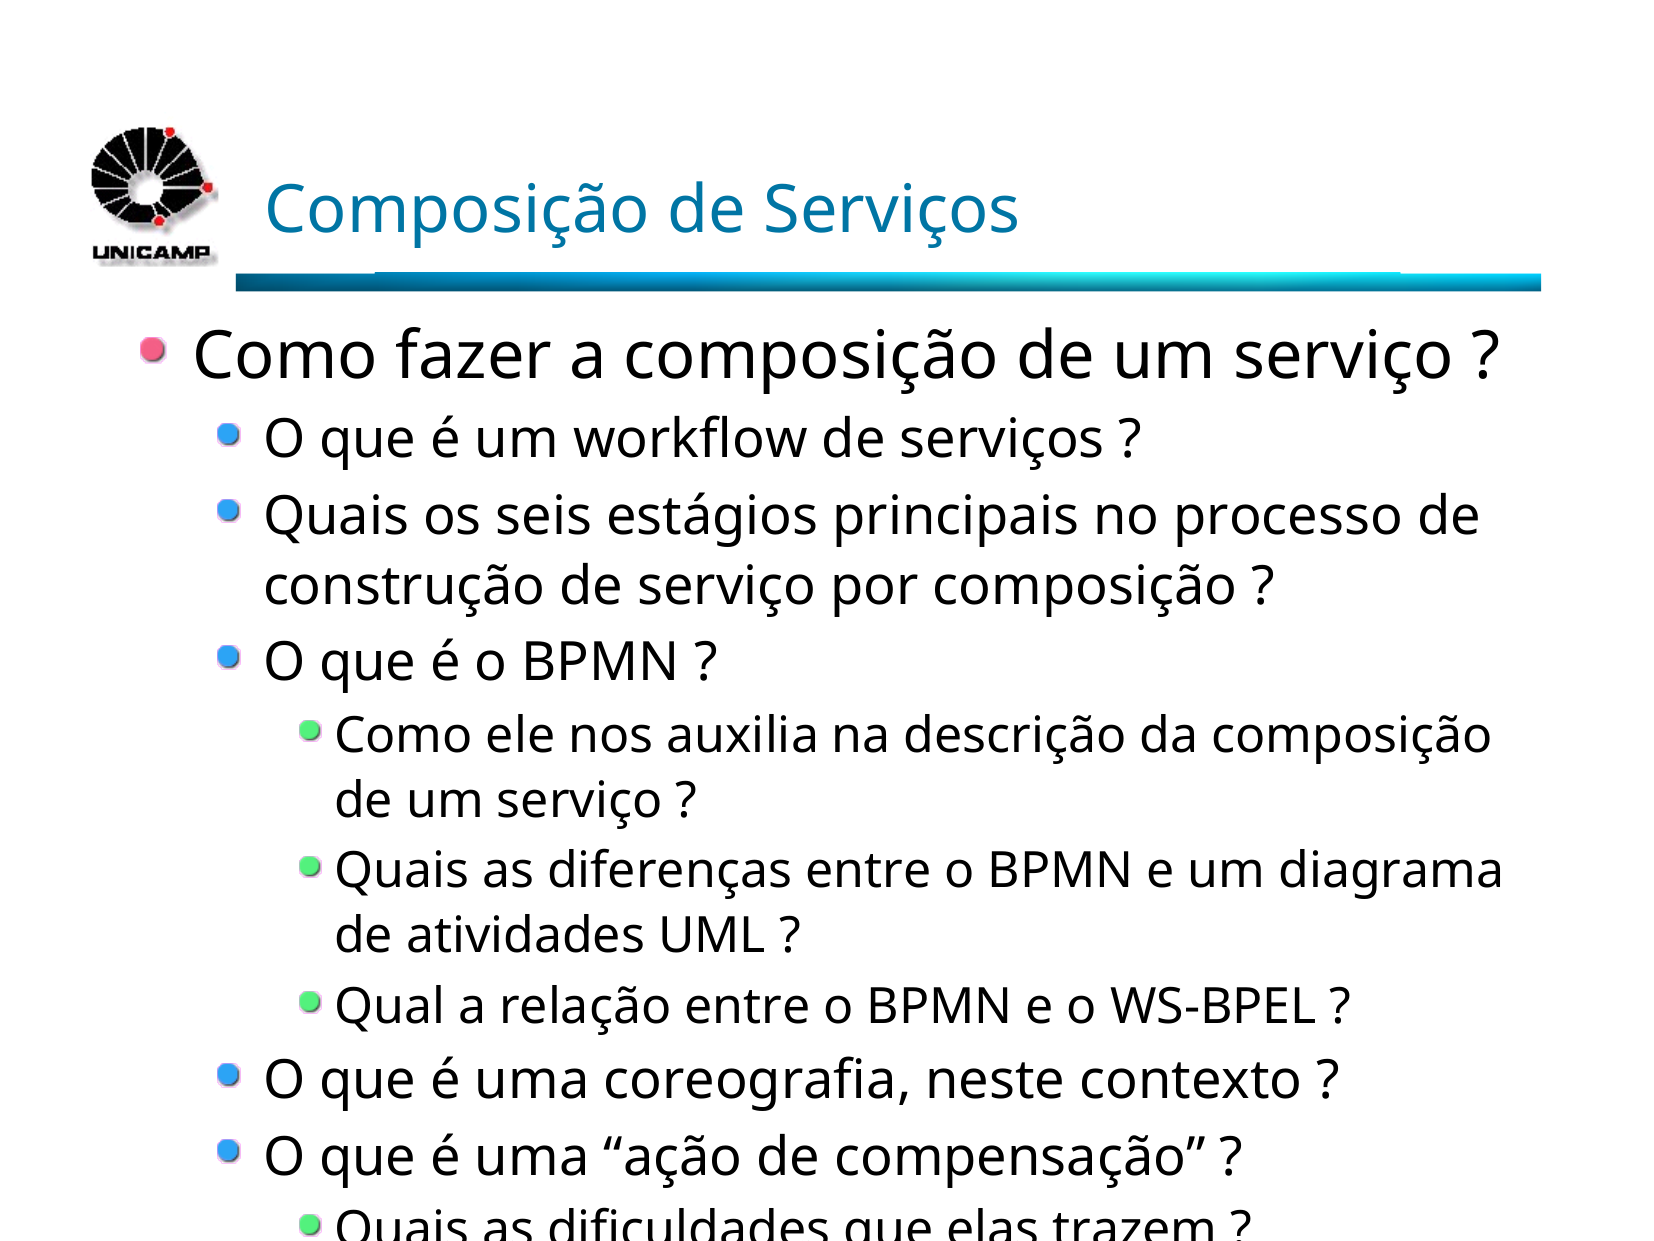

# Composição de Serviços
Como fazer a composição de um serviço ?
O que é um workflow de serviços ?
Quais os seis estágios principais no processo de construção de serviço por composição ?
O que é o BPMN ?
Como ele nos auxilia na descrição da composição de um serviço ?
Quais as diferenças entre o BPMN e um diagrama de atividades UML ?
Qual a relação entre o BPMN e o WS-BPEL ?
O que é uma coreografia, neste contexto ?
O que é uma “ação de compensação” ?
Quais as dificuldades que elas trazem ?